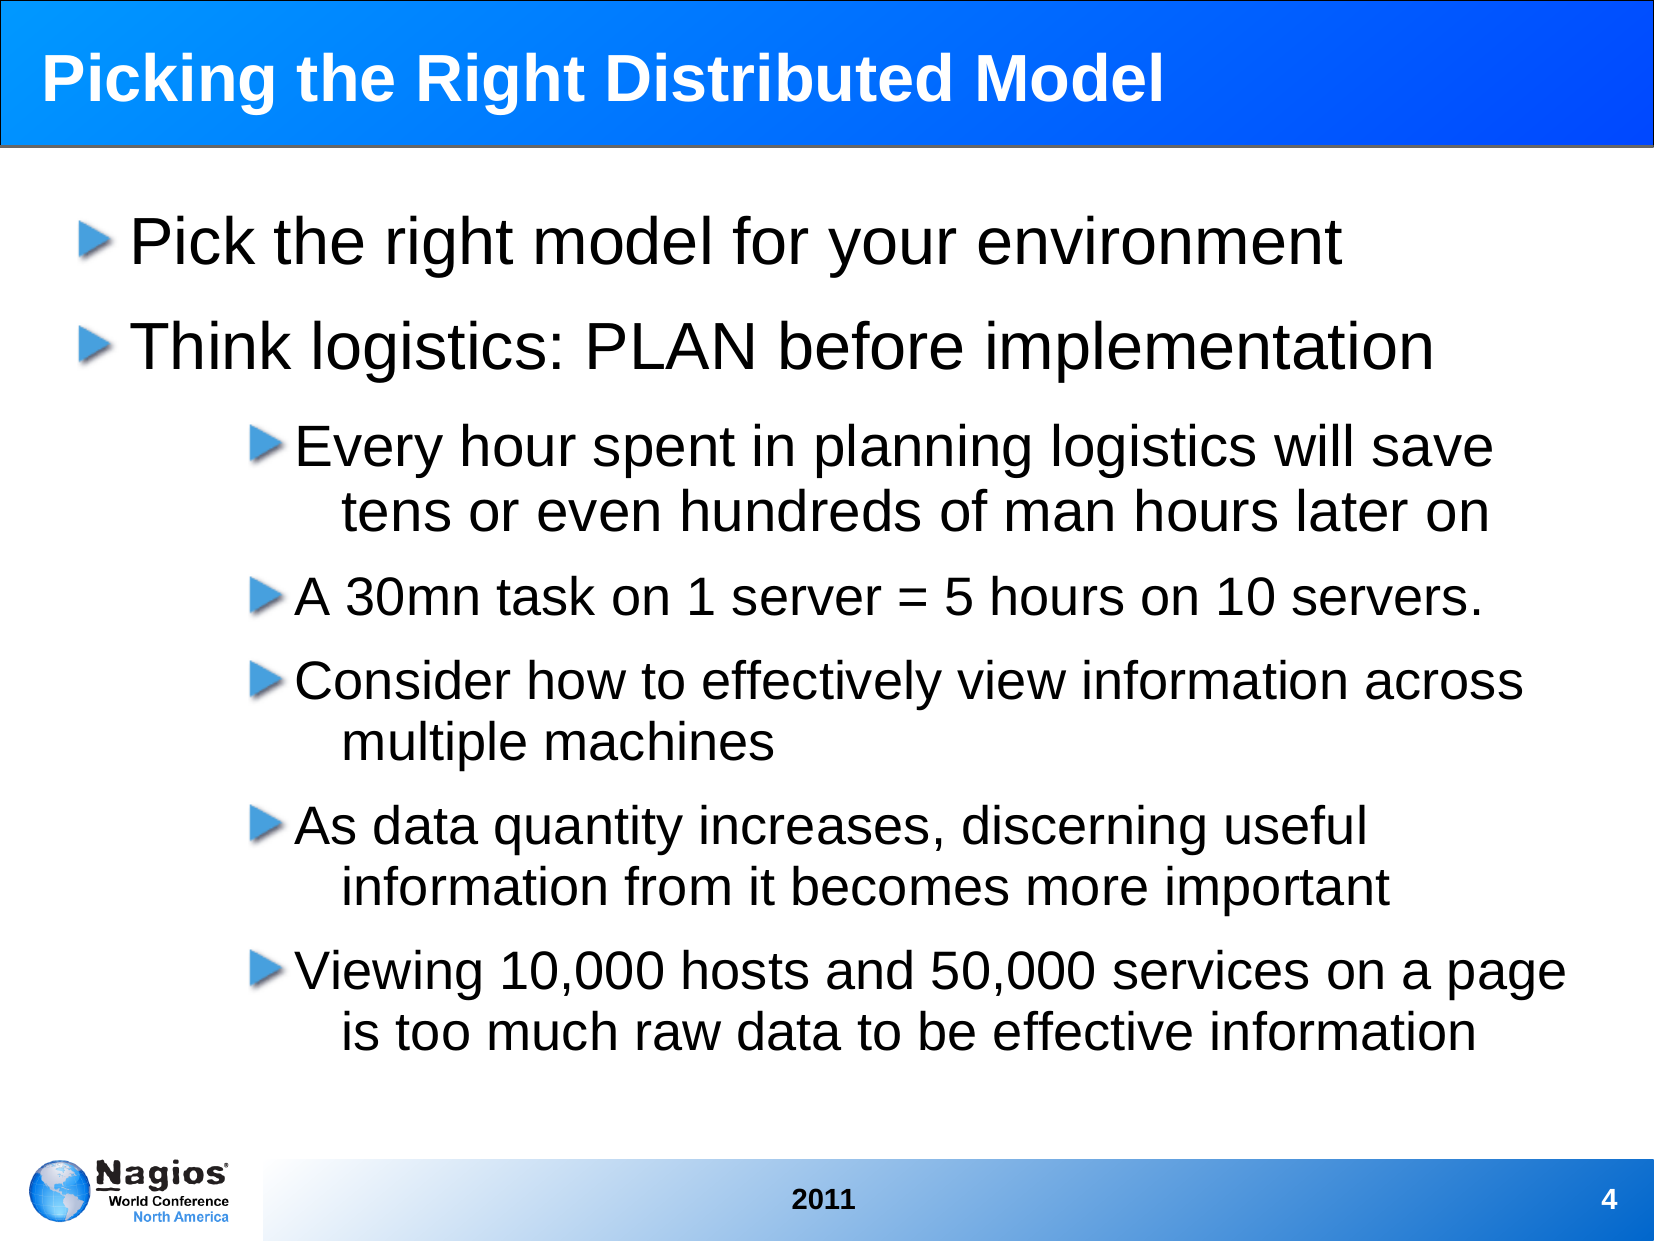

# Picking the Right Distributed Model
Pick the right model for your environment
Think logistics: PLAN before implementation
Every hour spent in planning logistics will save tens or even hundreds of man hours later on
A 30mn task on 1 server = 5 hours on 10 servers.
Consider how to effectively view information across multiple machines
As data quantity increases, discerning useful information from it becomes more important
Viewing 10,000 hosts and 50,000 services on a page is too much raw data to be effective information
2011
4